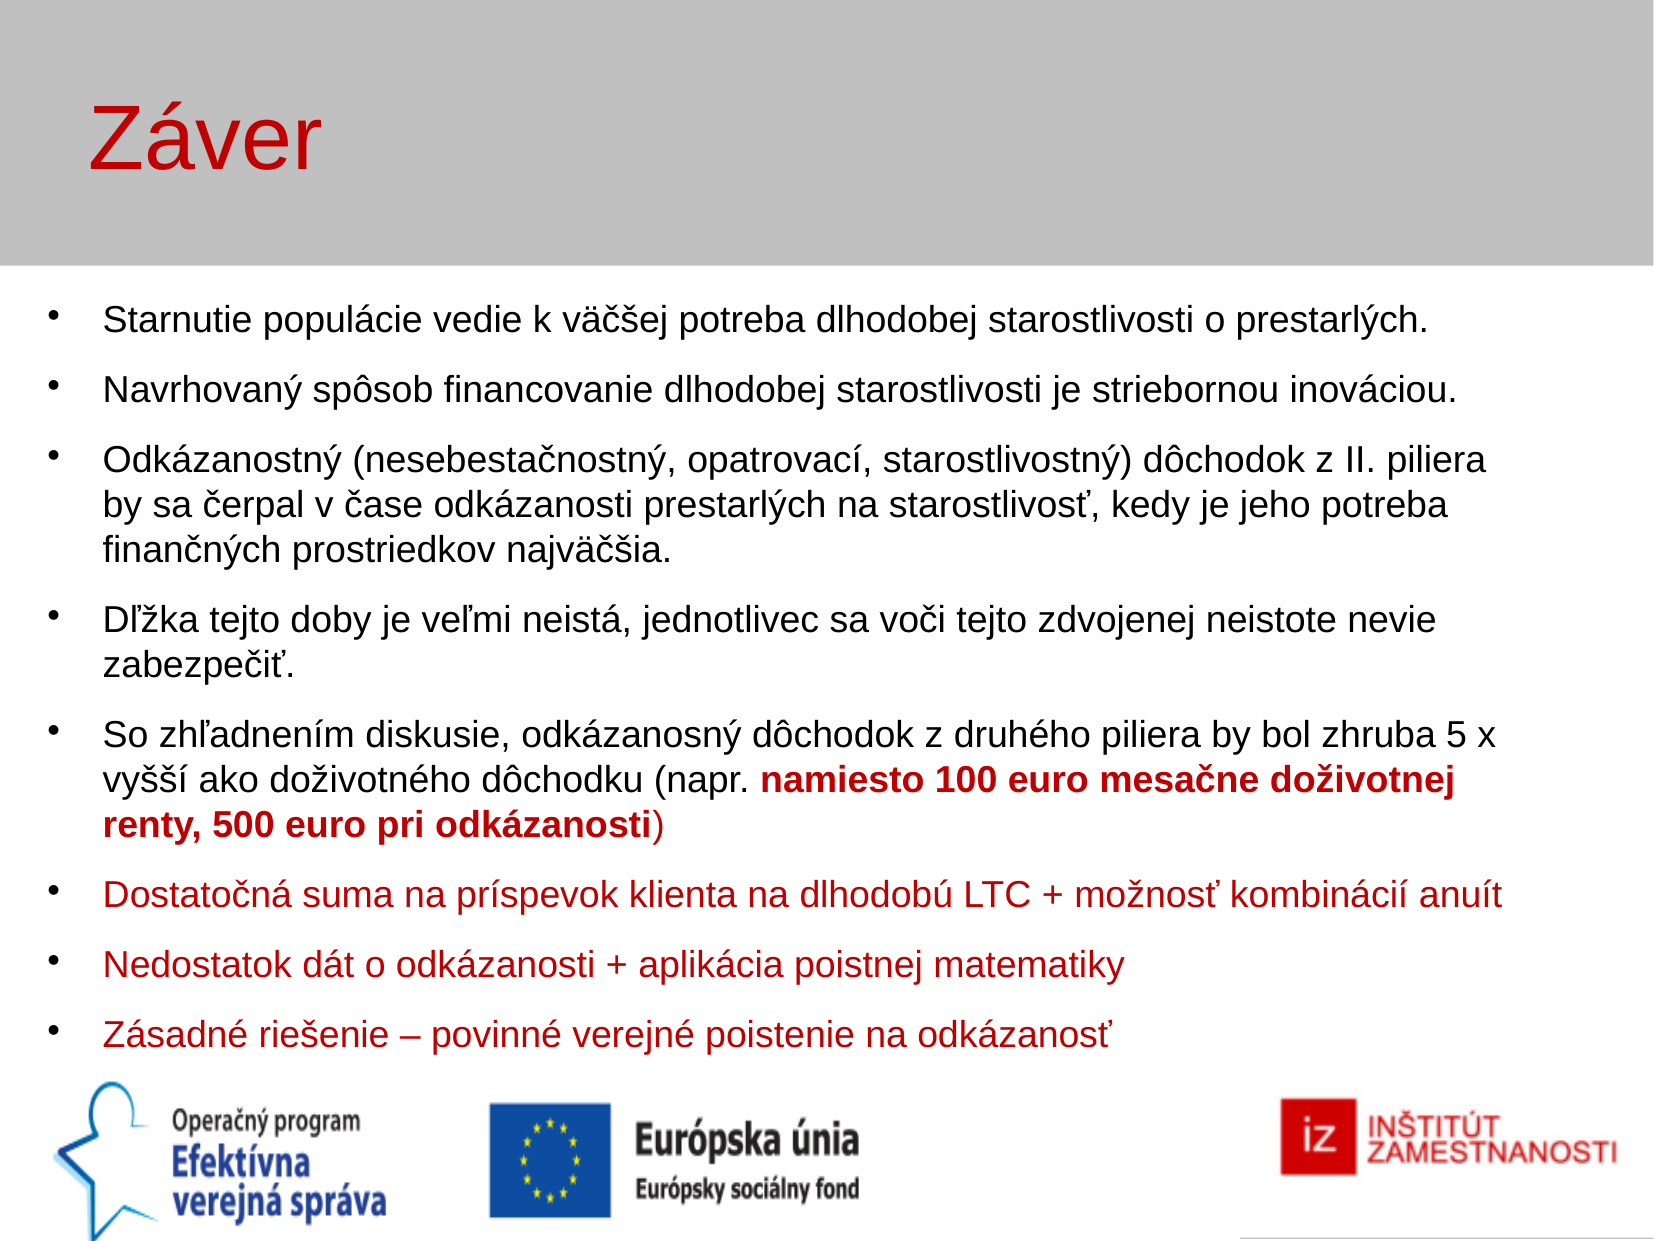

# Záver
Starnutie populácie vedie k väčšej potreba dlhodobej starostlivosti o prestarlých.
Navrhovaný spôsob financovanie dlhodobej starostlivosti je striebornou inováciou.
Odkázanostný (nesebestačnostný, opatrovací, starostlivostný) dôchodok z II. piliera by sa čerpal v čase odkázanosti prestarlých na starostlivosť, kedy je jeho potreba finančných prostriedkov najväčšia.
Dľžka tejto doby je veľmi neistá, jednotlivec sa voči tejto zdvojenej neistote nevie zabezpečiť.
So zhľadnením diskusie, odkázanosný dôchodok z druhého piliera by bol zhruba 5 x vyšší ako doživotného dôchodku (napr. namiesto 100 euro mesačne doživotnej renty, 500 euro pri odkázanosti)
Dostatočná suma na príspevok klienta na dlhodobú LTC + možnosť kombinácií anuít
Nedostatok dát o odkázanosti + aplikácia poistnej matematiky
Zásadné riešenie – povinné verejné poistenie na odkázanosť